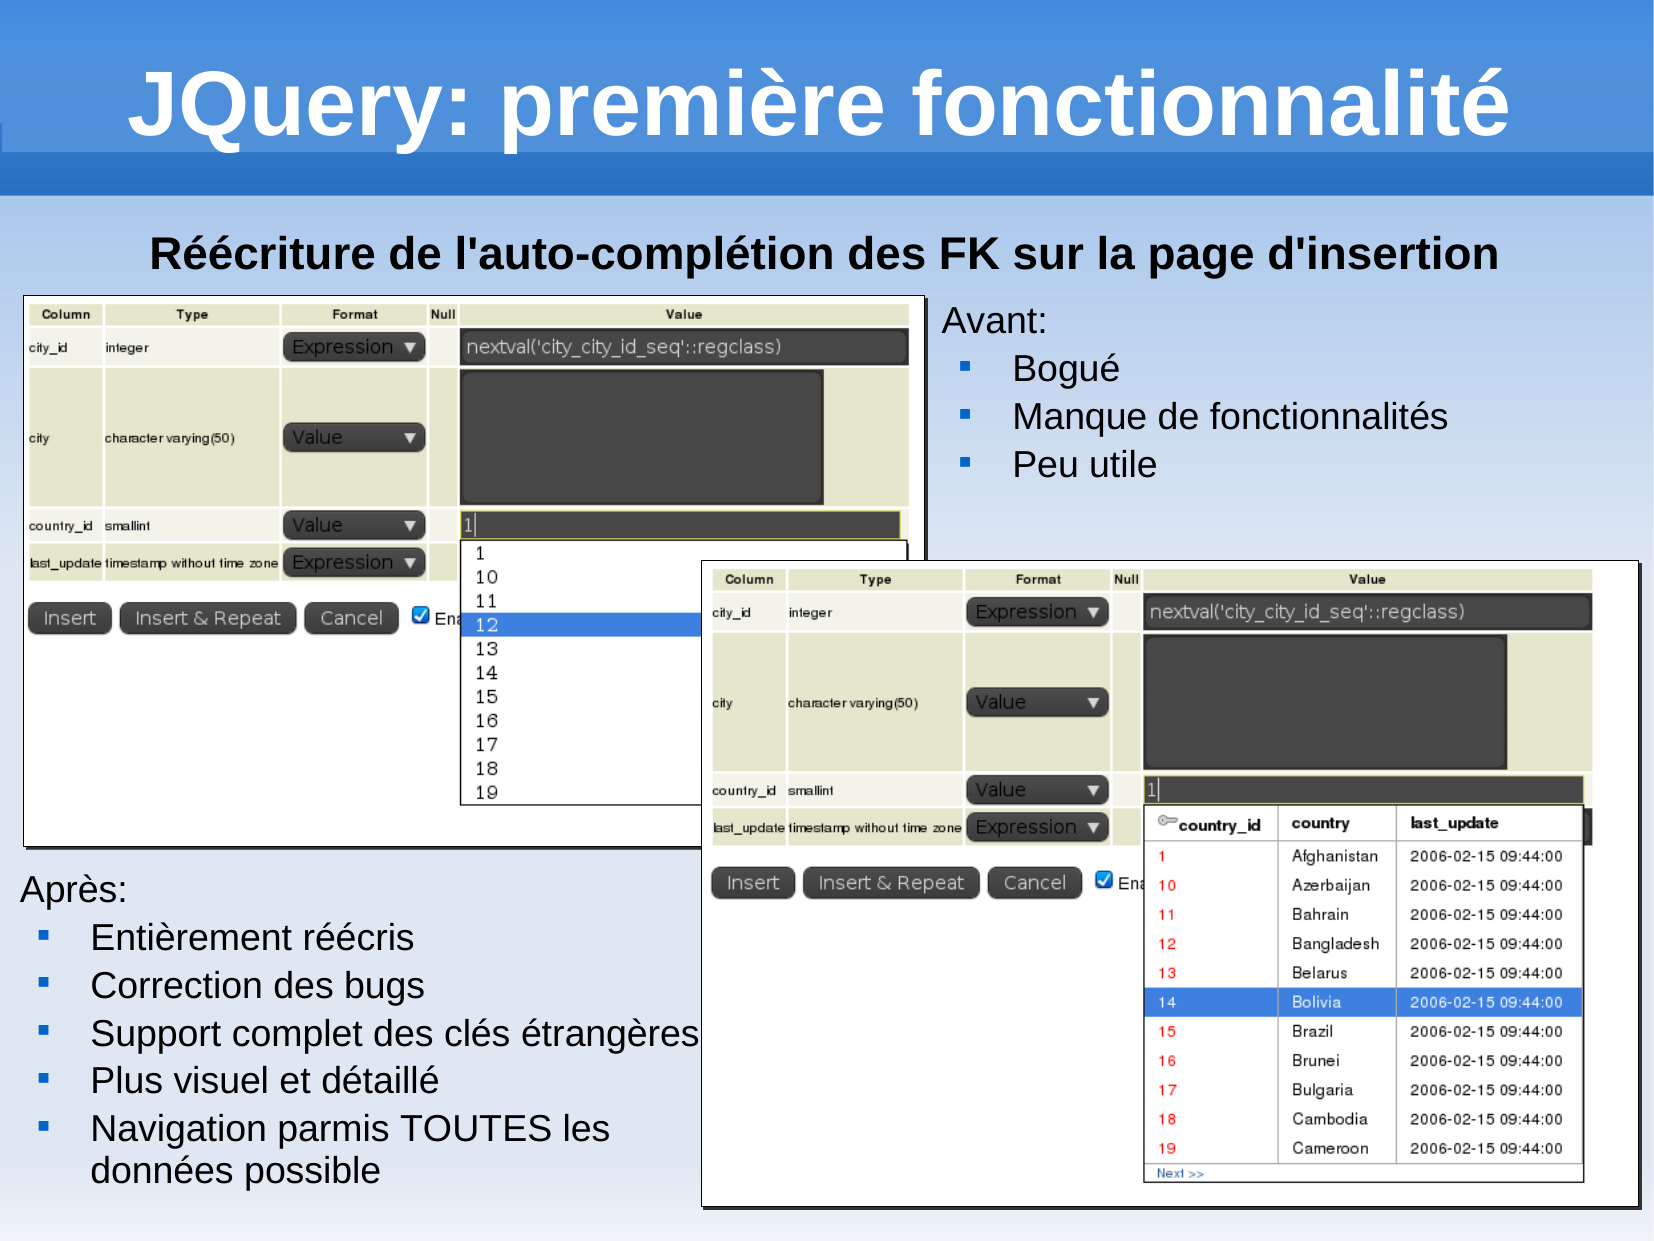

# JQuery: première fonctionnalité
Réécriture de l'auto-complétion des FK sur la page d'insertion
Avant:
Bogué
Manque de fonctionnalités
Peu utile
Après:
Entièrement réécris
Correction des bugs
Support complet des clés étrangères
Plus visuel et détaillé
Navigation parmis TOUTES les données possible